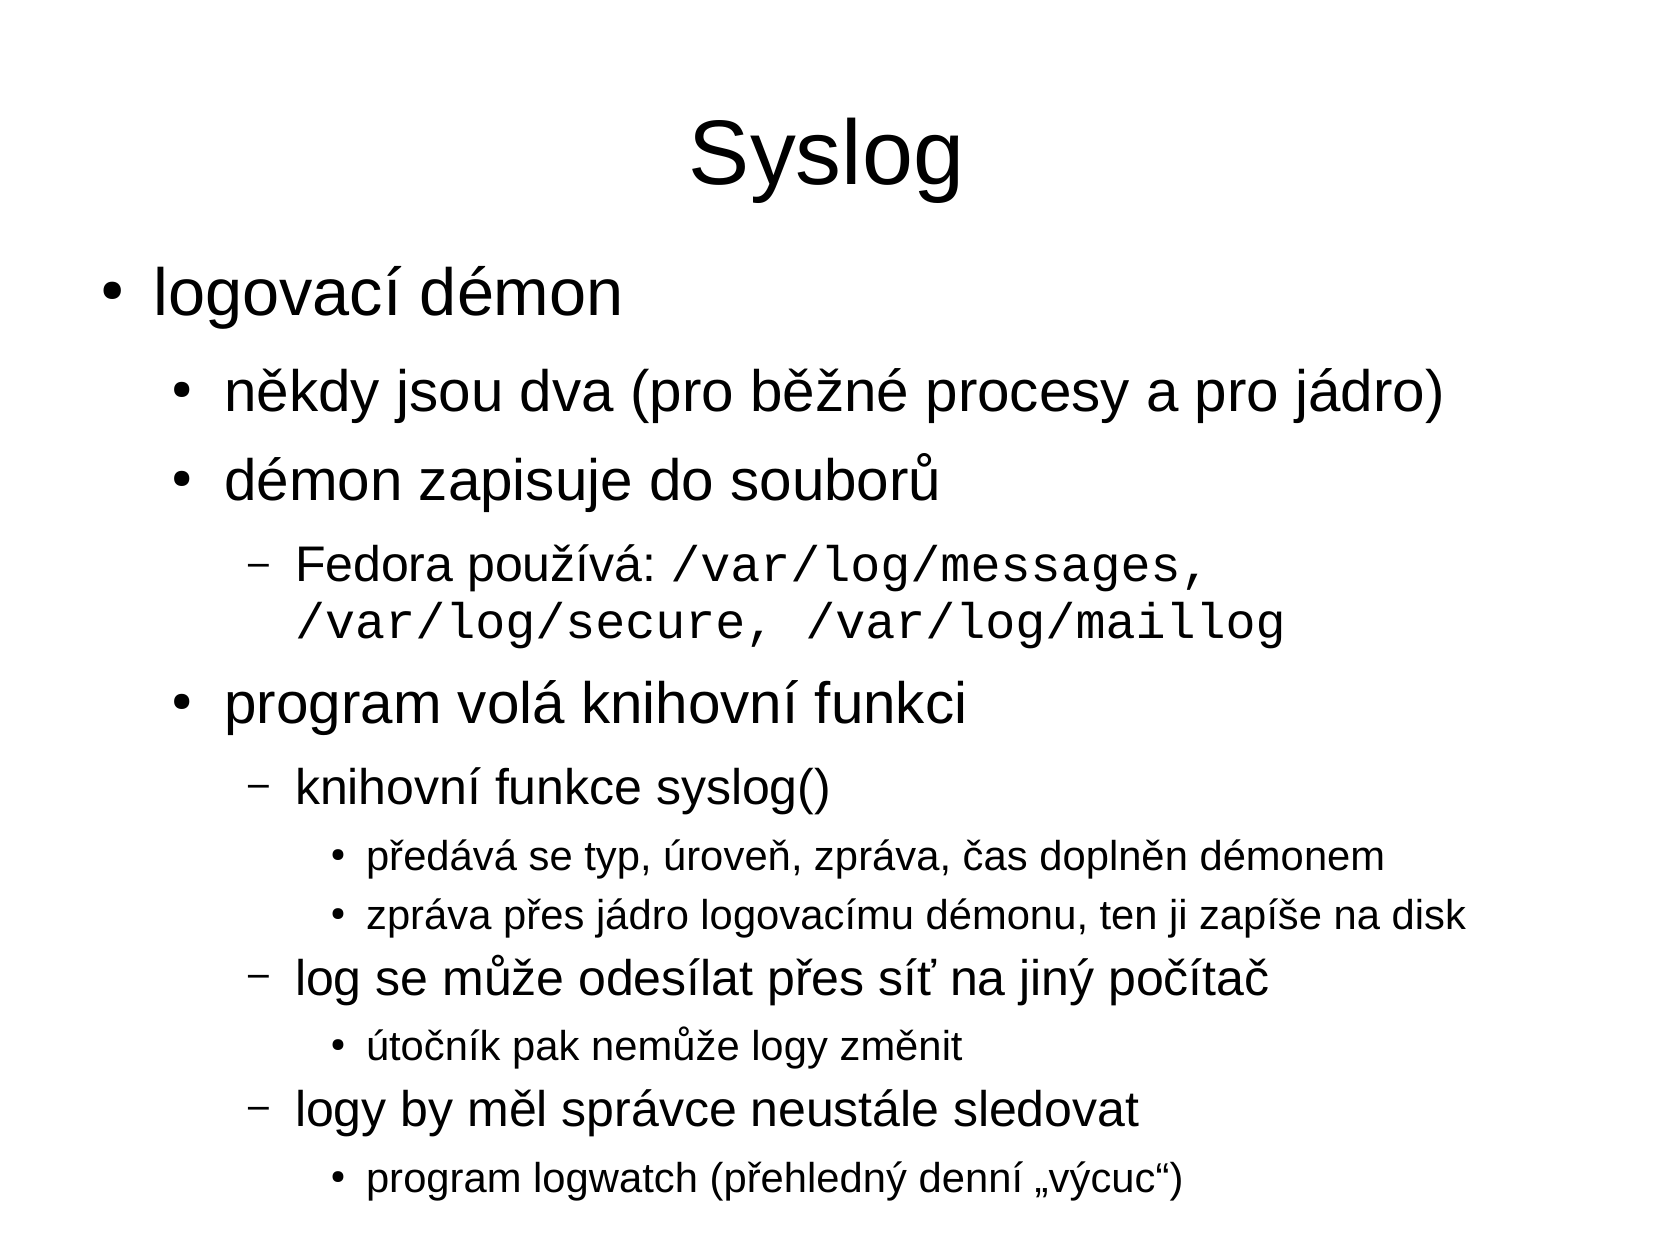

# Syslog
logovací démon
někdy jsou dva (pro běžné procesy a pro jádro)
démon zapisuje do souborů
Fedora používá: /var/log/messages, /var/log/secure, /var/log/maillog
program volá knihovní funkci
knihovní funkce syslog()
předává se typ, úroveň, zpráva, čas doplněn démonem
zpráva přes jádro logovacímu démonu, ten ji zapíše na disk
log se může odesílat přes síť na jiný počítač
útočník pak nemůže logy změnit
logy by měl správce neustále sledovat
program logwatch (přehledný denní „výcuc“)